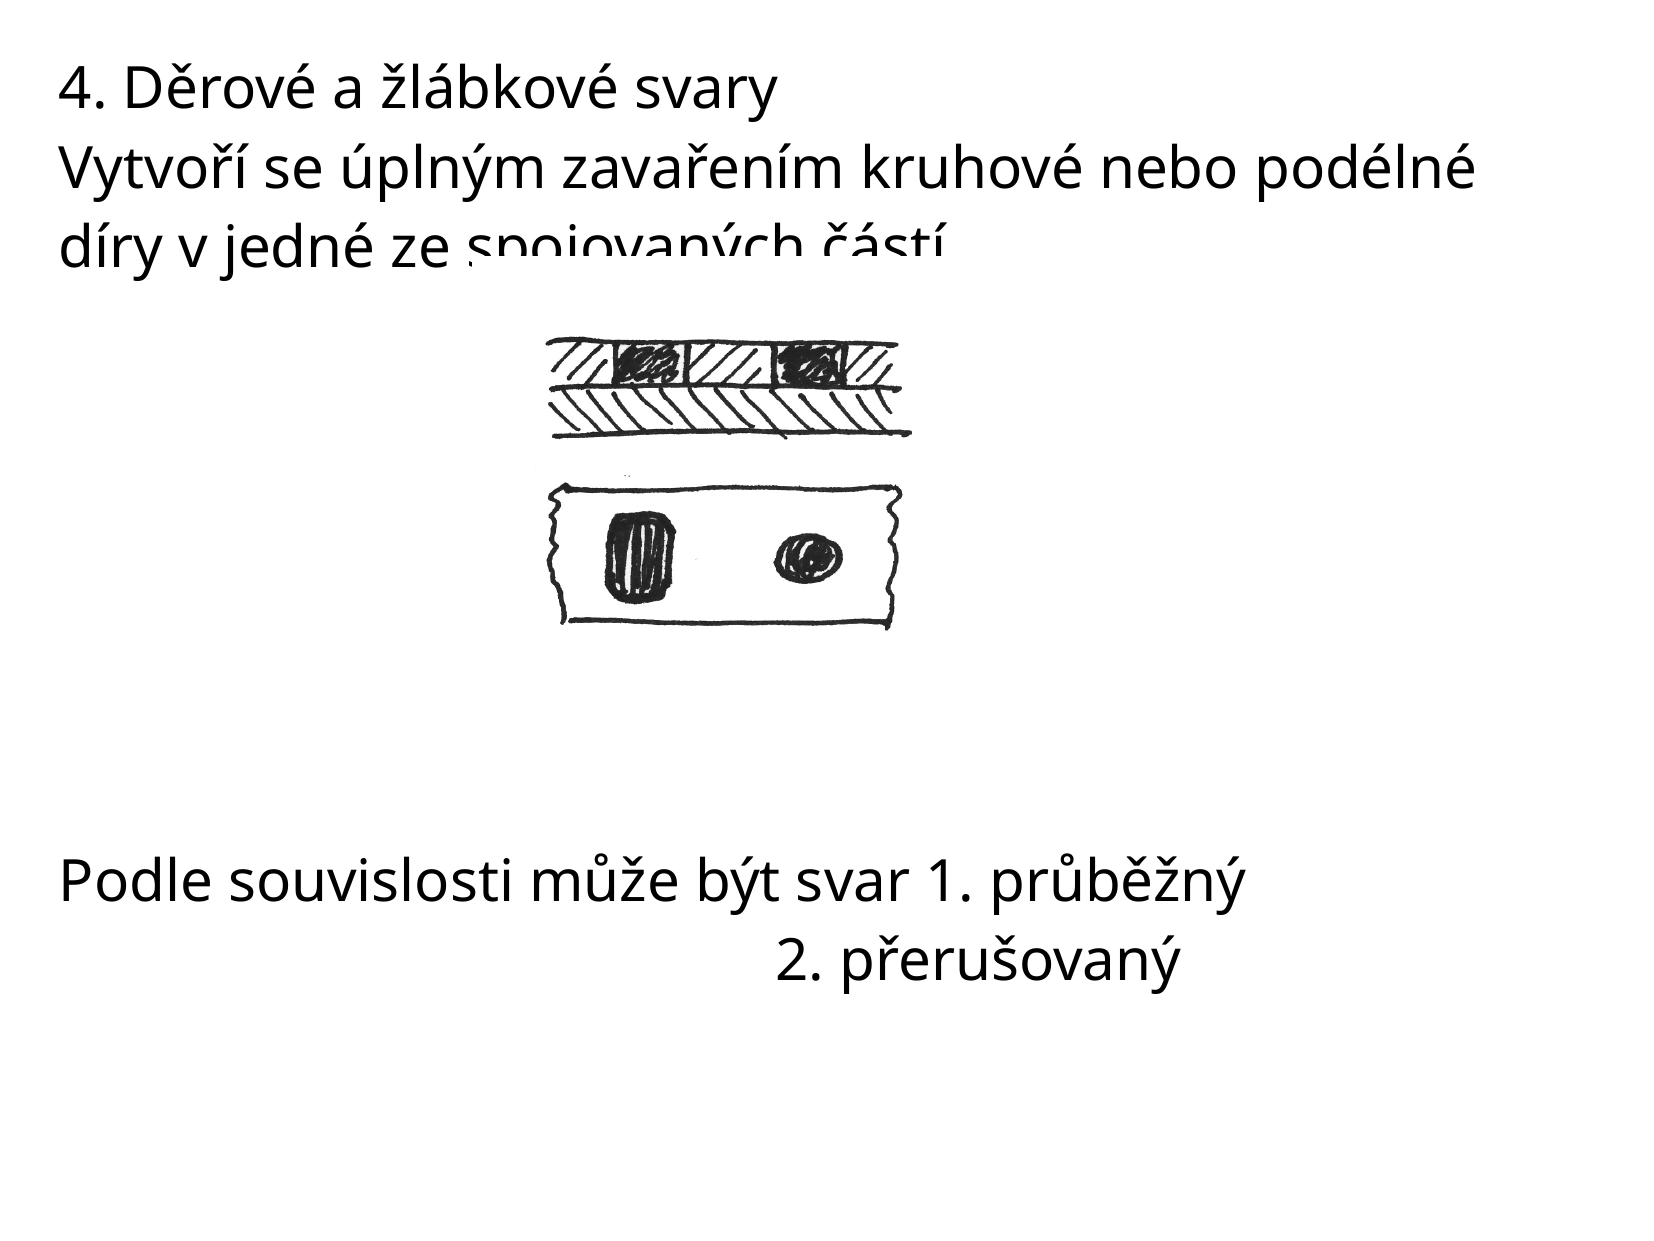

# 4. Děrové a žlábkové svary
Vytvoří se úplným zavařením kruhové nebo podélné díry v jedné ze spojovaných částí
Podle souvislosti může být svar 1. průběžný
 2. přerušovaný